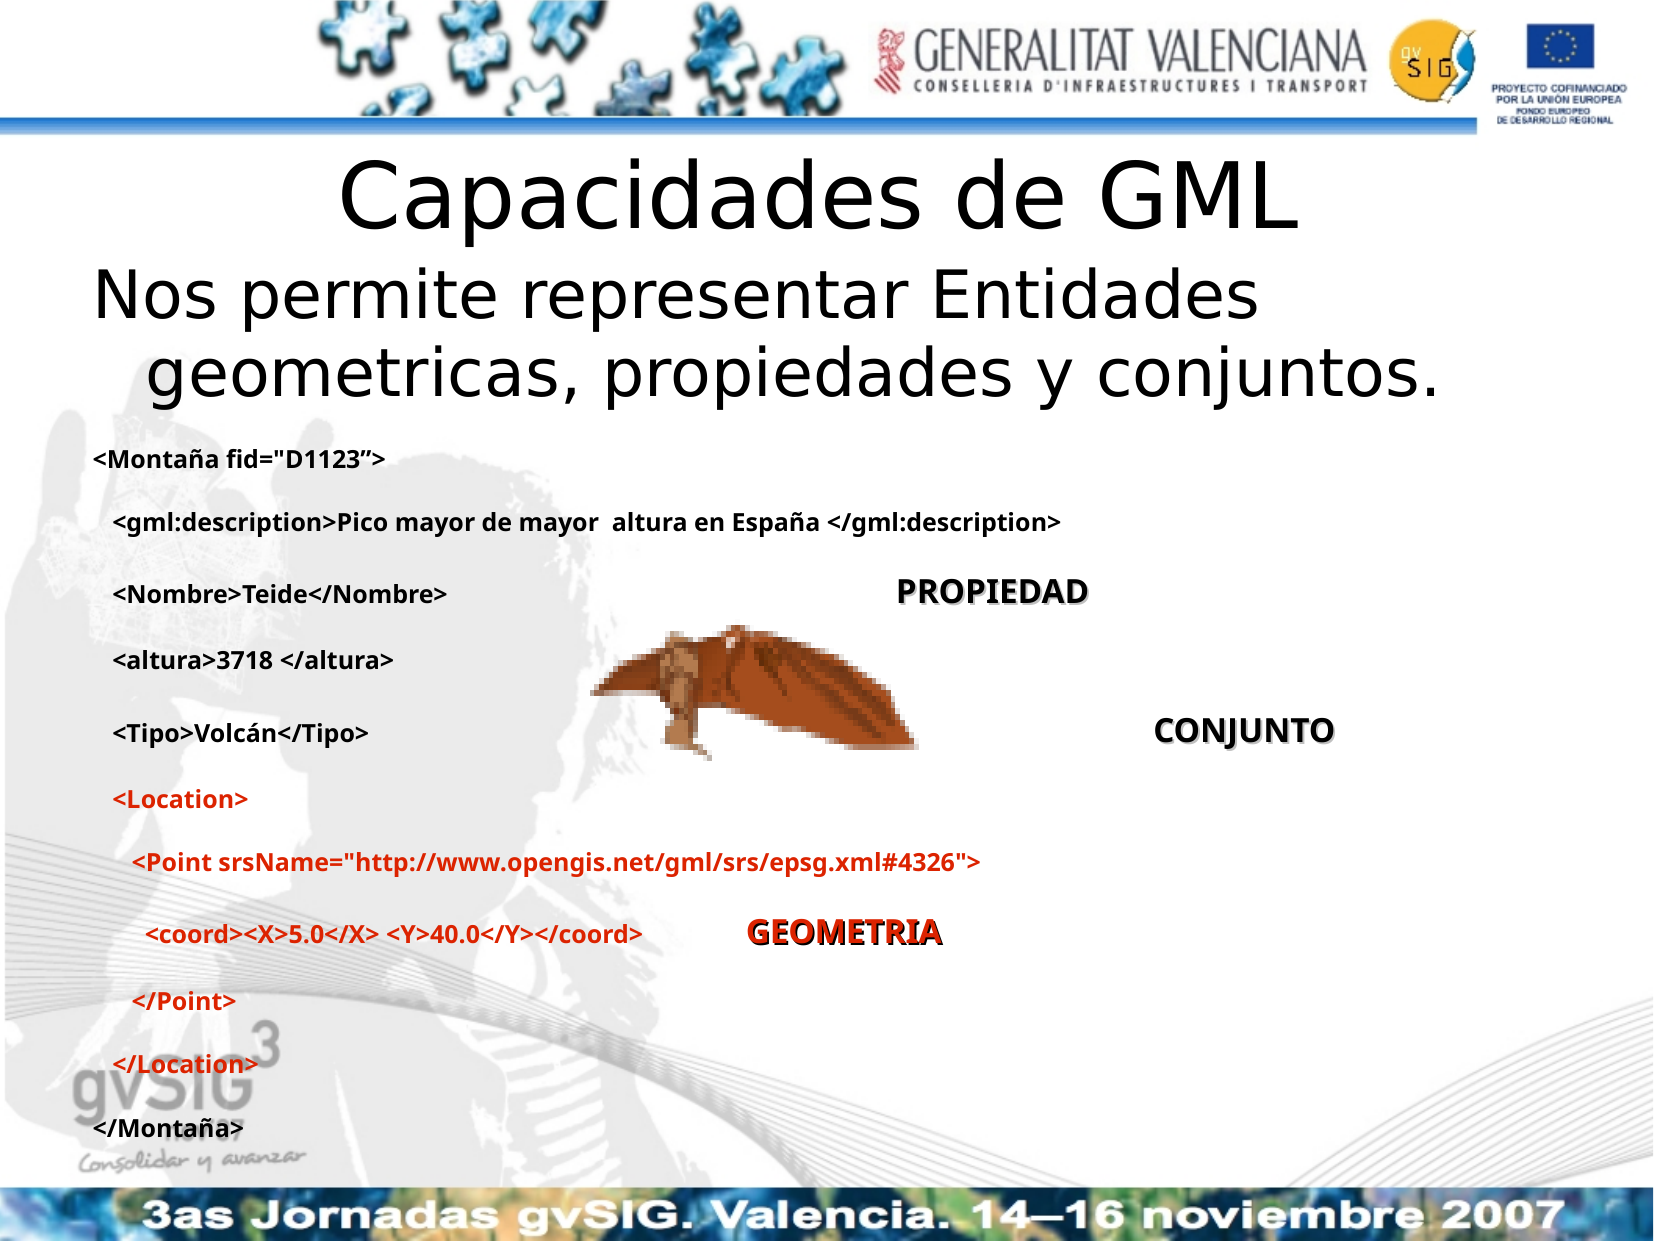

# Capacidades de GML
Nos permite representar Entidades geometricas, propiedades y conjuntos.
<Montaña fid="D1123”>
 <gml:description>Pico mayor de mayor altura en España </gml:description>
 <Nombre>Teide</Nombre>						PROPIEDAD
 <altura>3718 </altura>
 <Tipo>Volcán</Tipo>											 CONJUNTO
 <Location>
 <Point srsName="http://www.opengis.net/gml/srs/epsg.xml#4326">
 <coord><X>5.0</X> <Y>40.0</Y></coord>		GEOMETRIA
 </Point>
 </Location>
</Montaña>